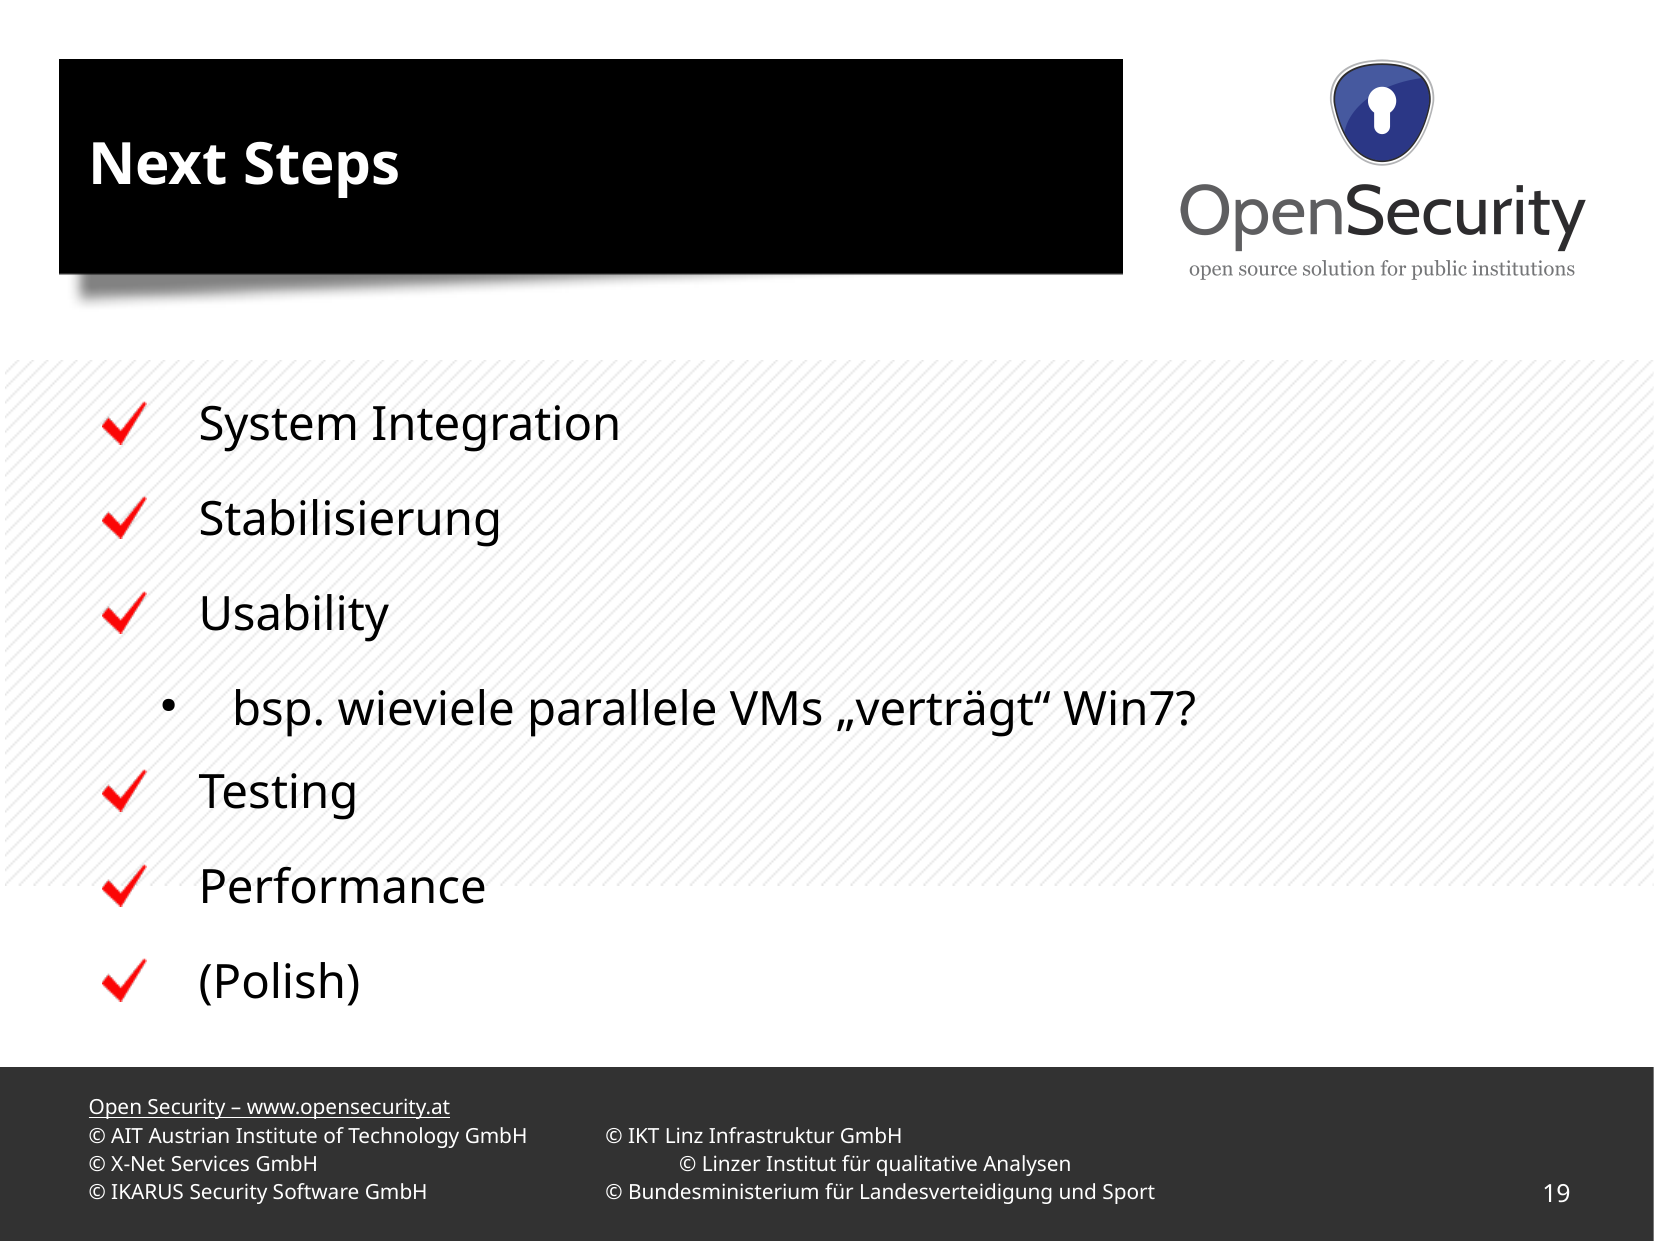

# Next Steps
System Integration
Stabilisierung
Usability
bsp. wieviele parallele VMs „verträgt“ Win7?
Testing
Performance
(Polish)
19